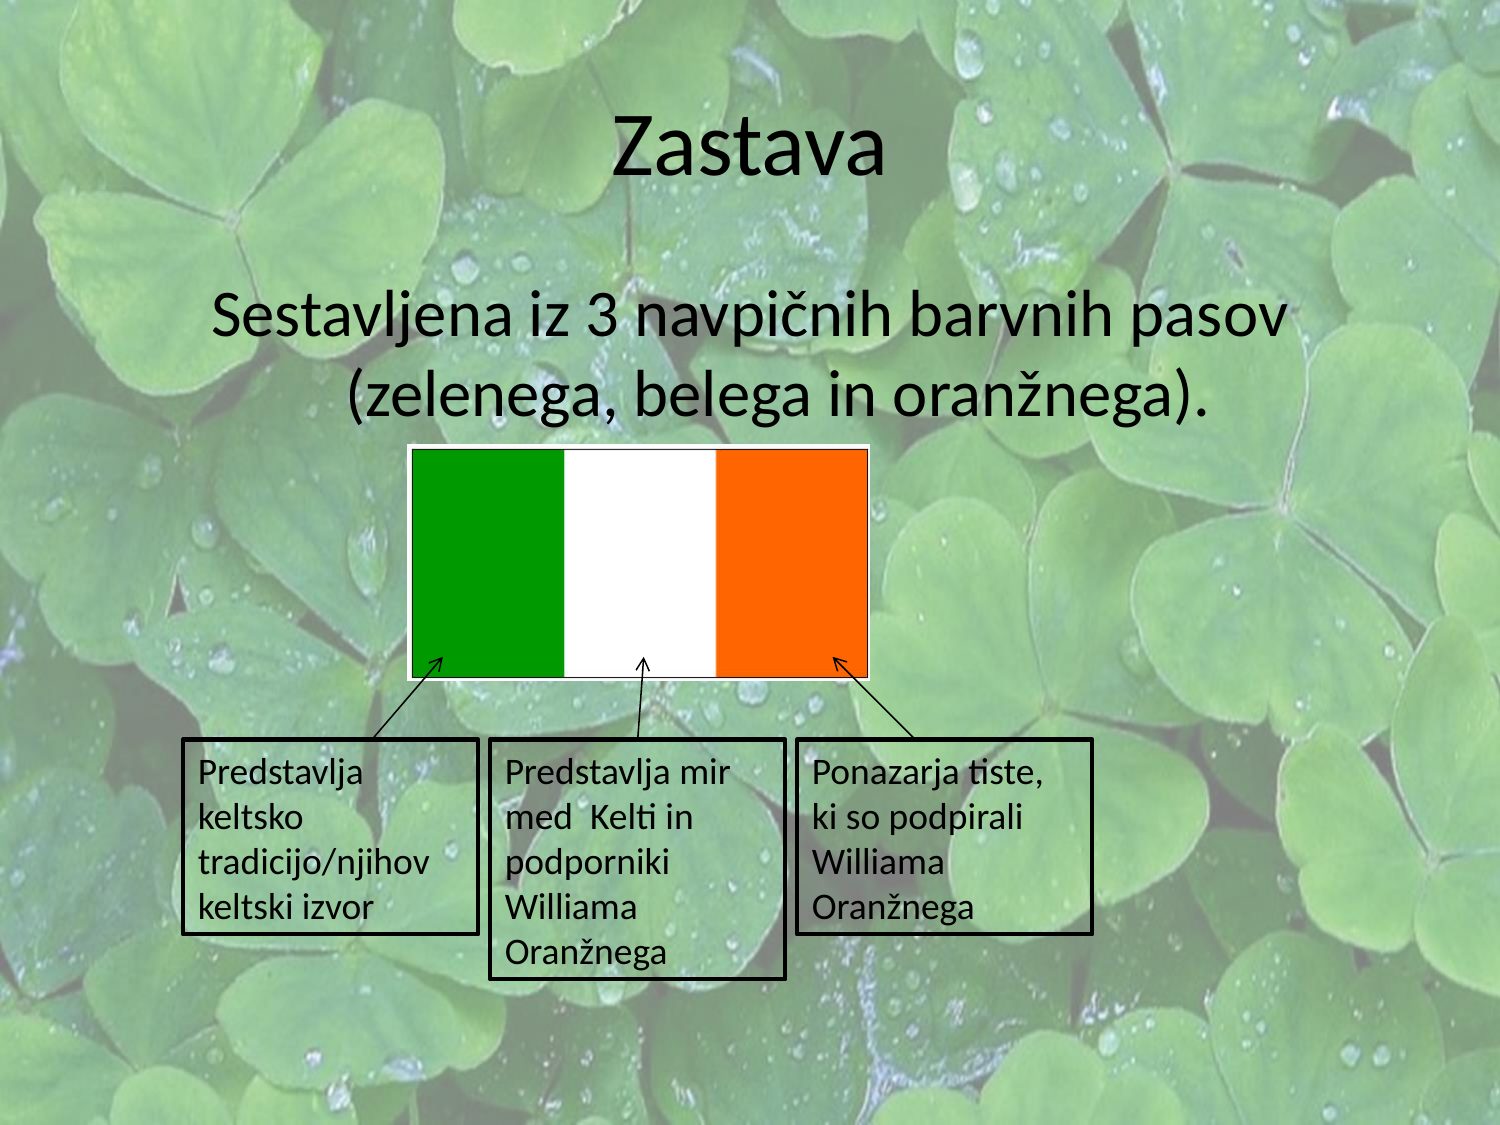

# Zastava
Sestavljena iz 3 navpičnih barvnih pasov (zelenega, belega in oranžnega).
Predstavlja keltsko tradicijo/njihov keltski izvor
Predstavlja mir med Kelti in podporniki Williama Oranžnega
Ponazarja tiste, ki so podpirali Williama Oranžnega